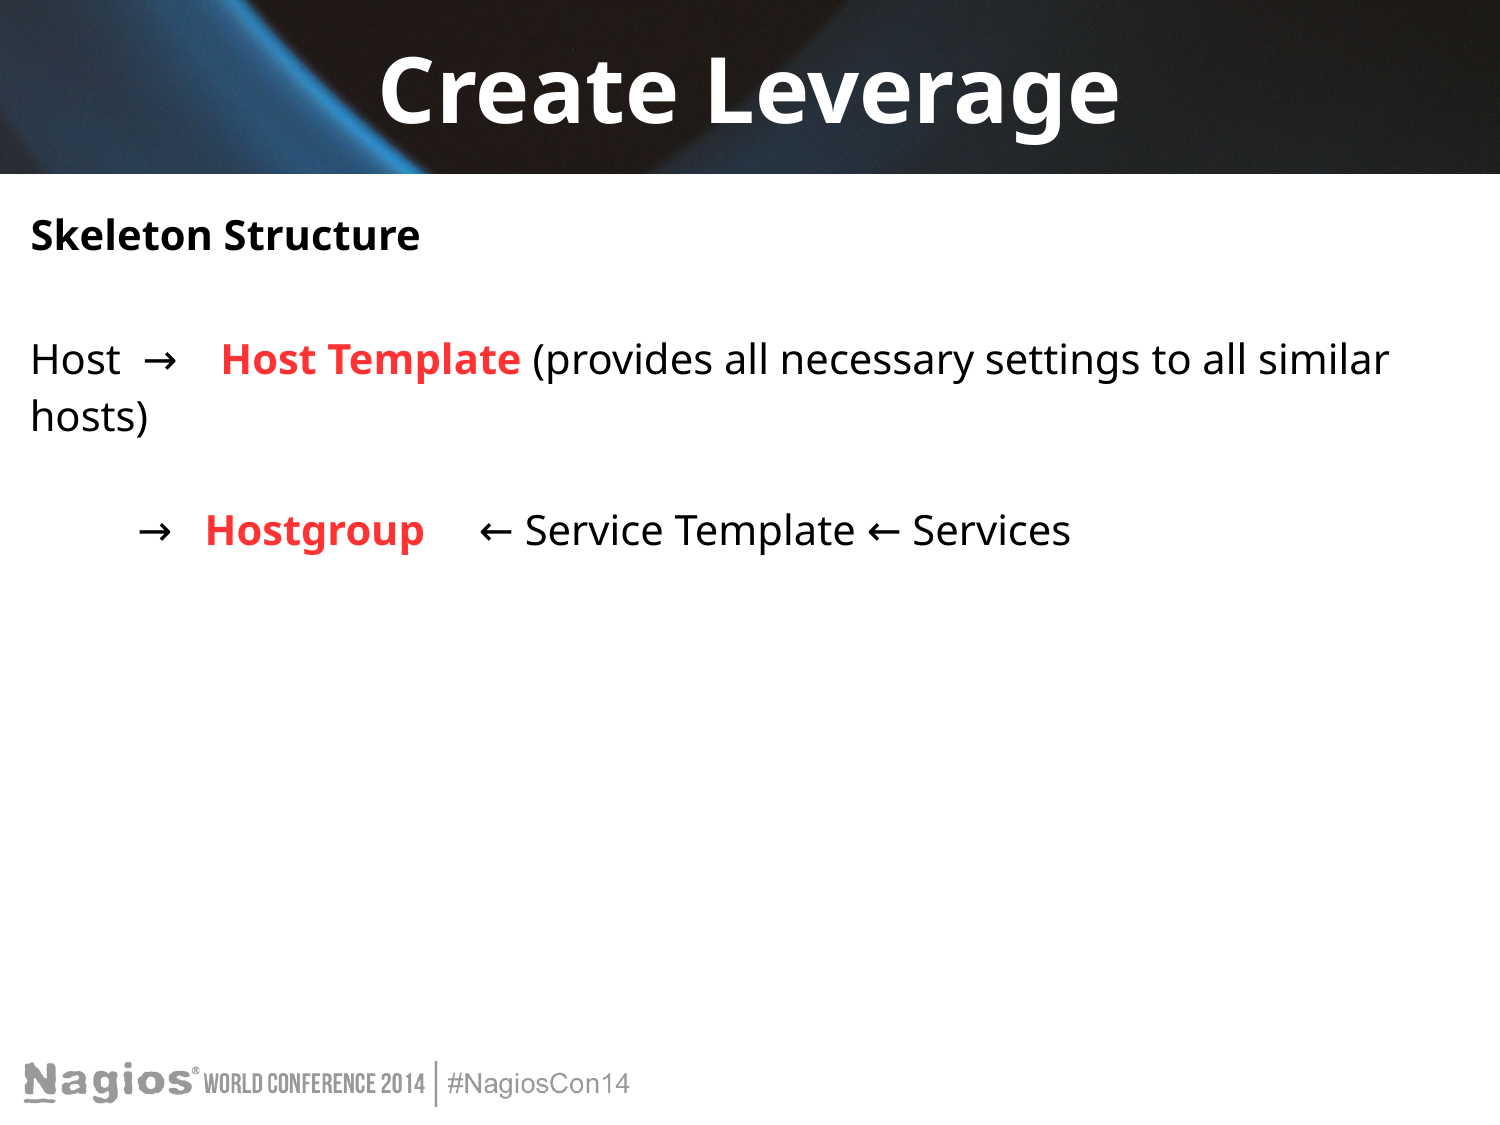

# Create Leverage
Skeleton Structure
Host → Host Template (provides all necessary settings to all similar hosts)
 → Hostgroup ← Service Template ← Services